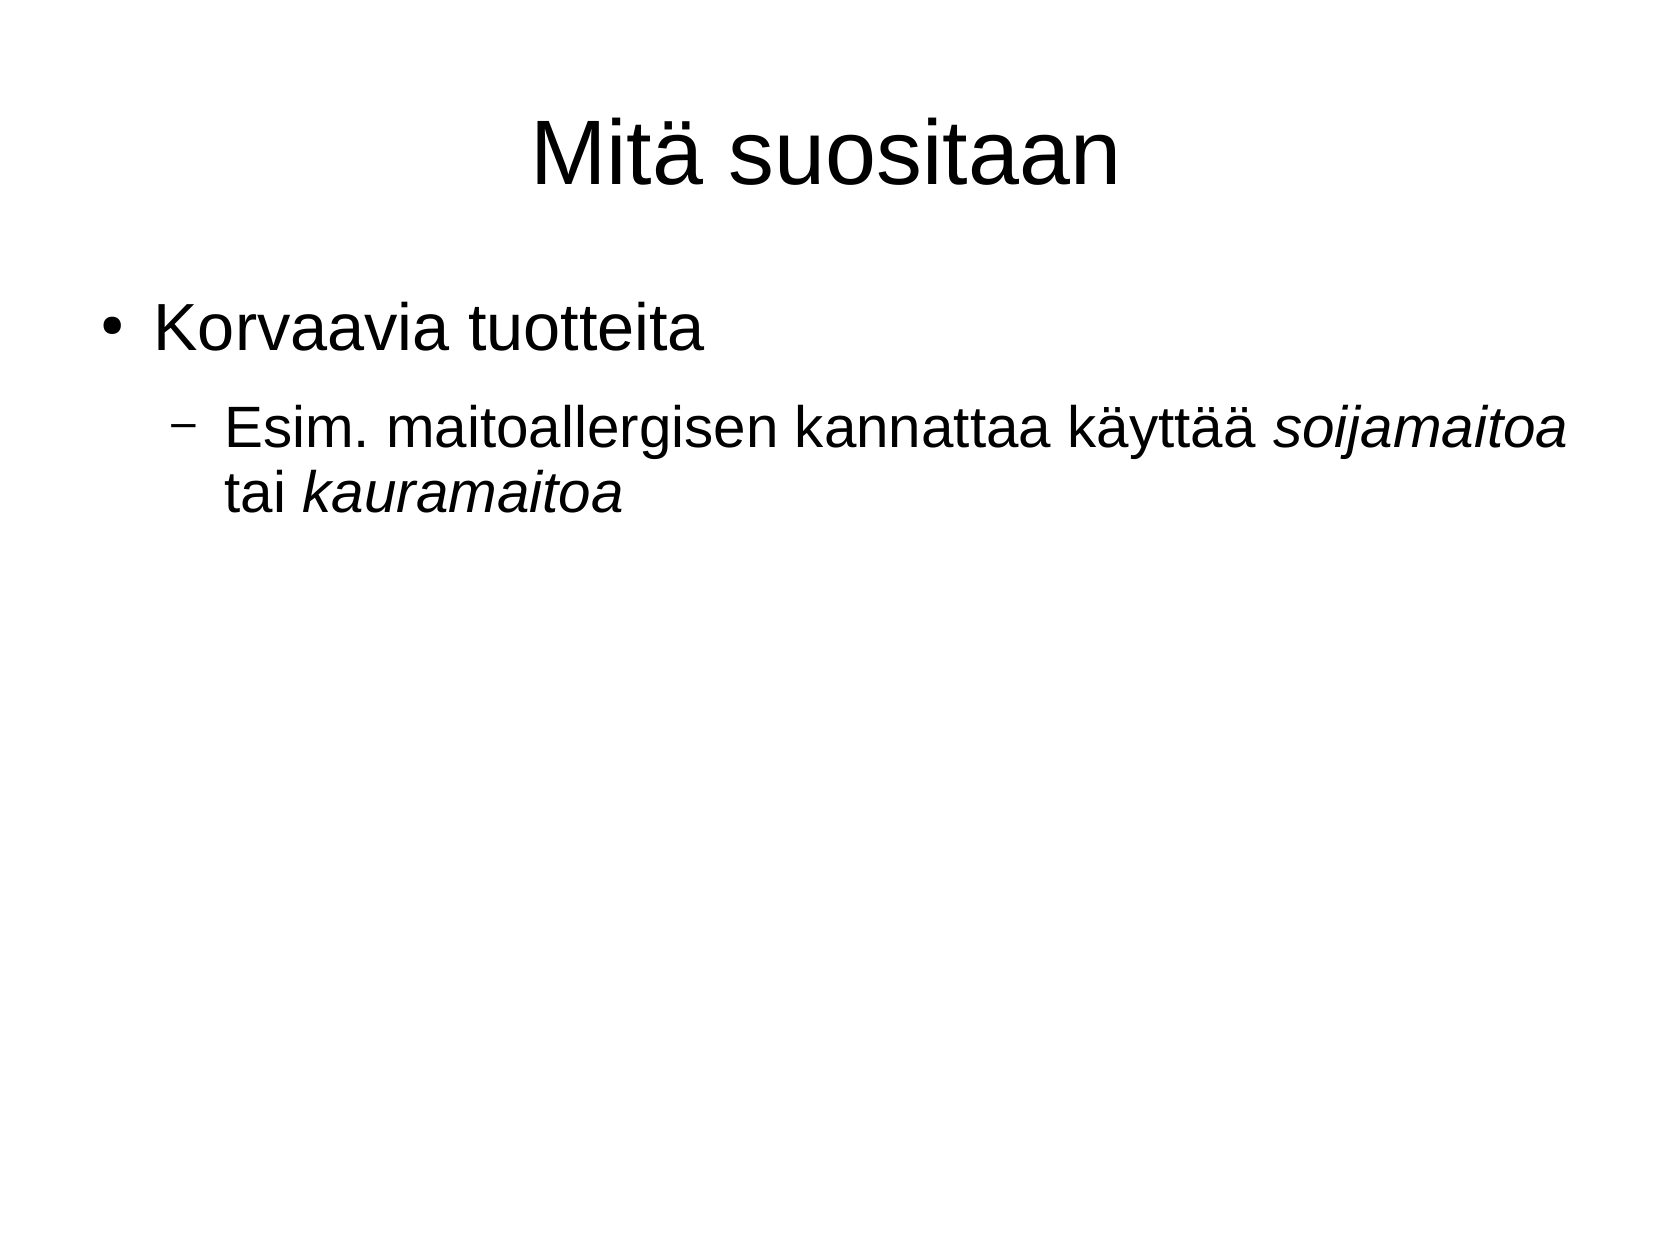

# Mitä suositaan
Korvaavia tuotteita
Esim. maitoallergisen kannattaa käyttää soijamaitoa tai kauramaitoa